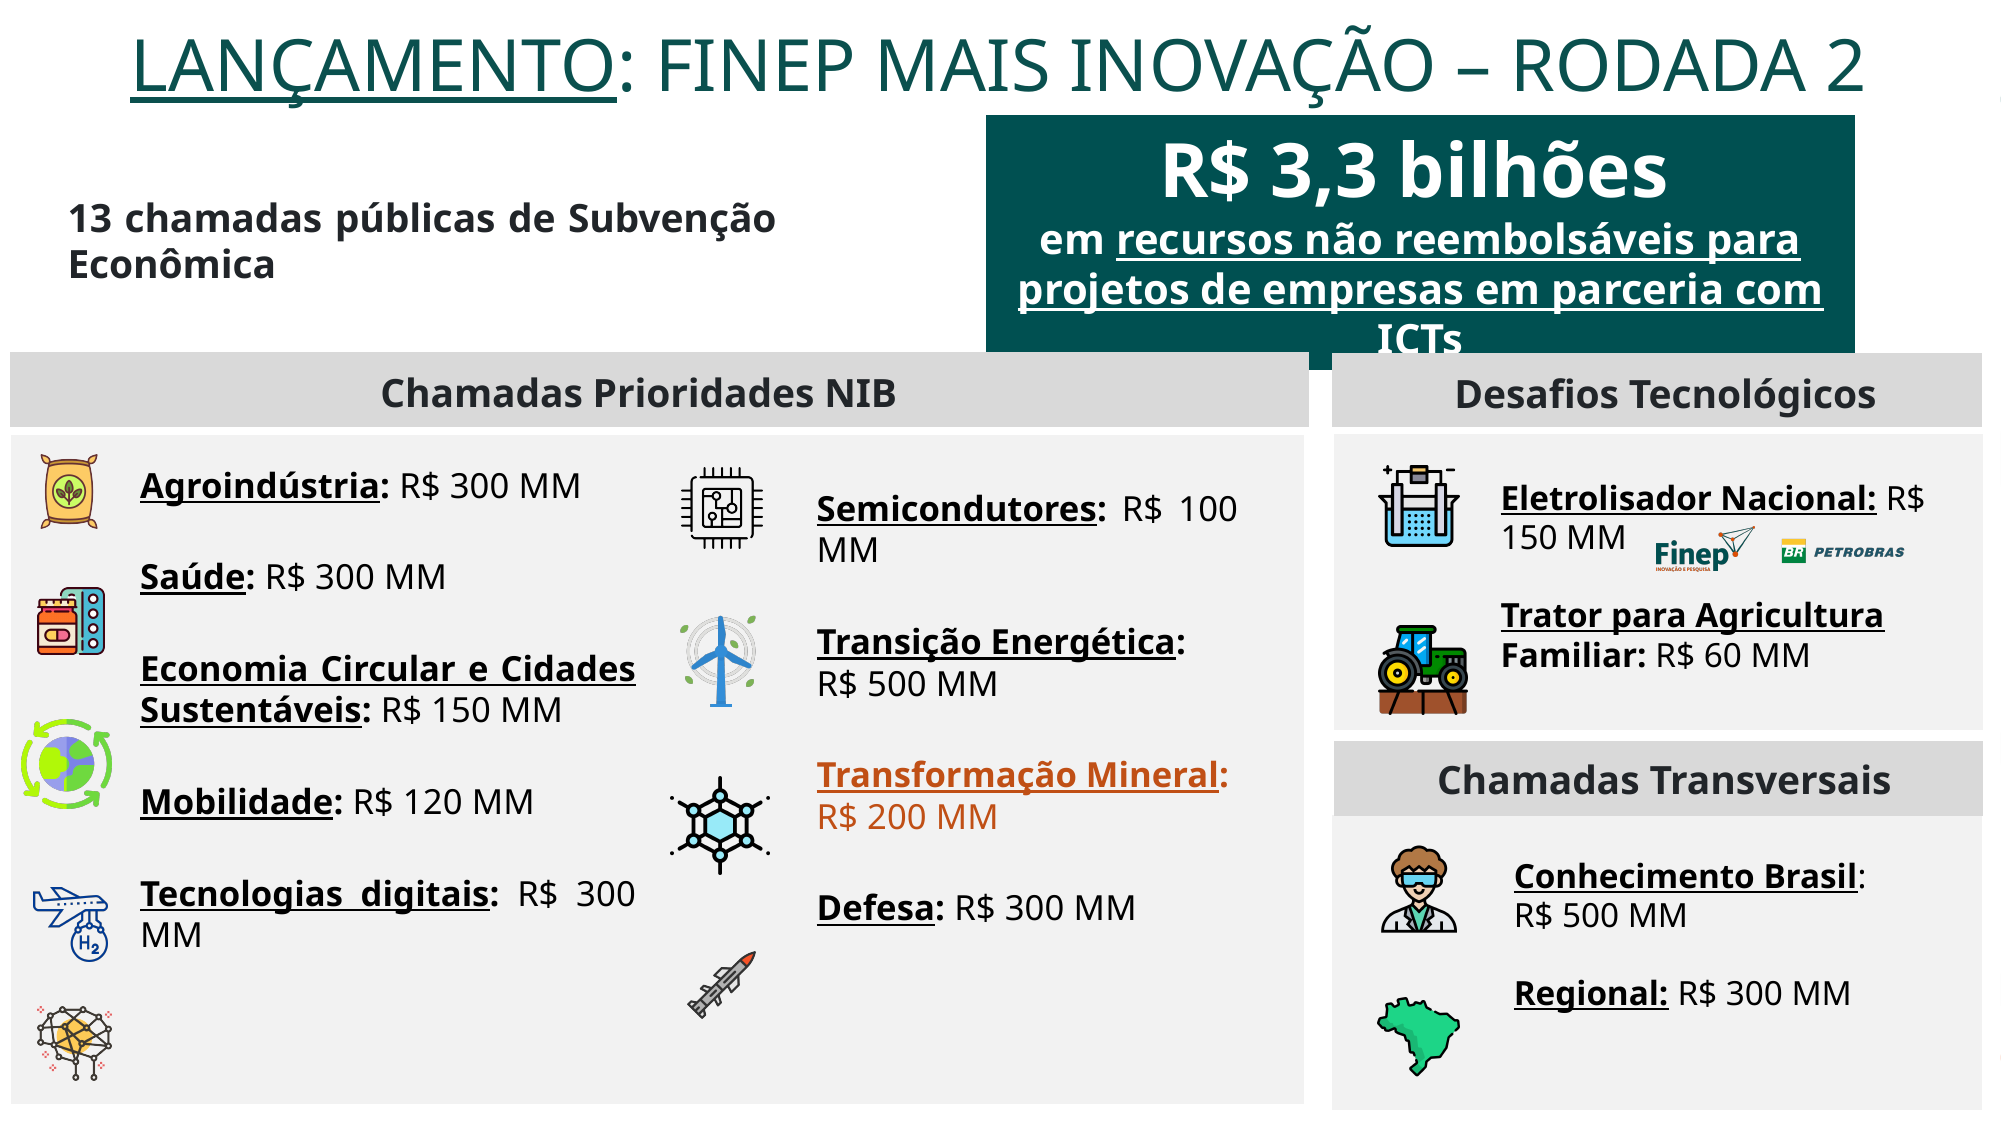

LANÇAMENTO: FINEP MAIS INOVAÇÃO – RODADA 2
R$ 3,3 bilhões
em recursos não reembolsáveis para projetos de empresas em parceria com ICTs
13 chamadas públicas de Subvenção Econômica
Chamadas Prioridades NIB
Desafios Tecnológicos
Agroindústria: R$ 300 MM
Saúde: R$ 300 MM
Economia Circular e Cidades Sustentáveis: R$ 150 MM
Mobilidade: R$ 120 MM
Tecnologias digitais: R$ 300 MM
Eletrolisador Nacional: R$ 150 MM
Trator para Agricultura Familiar: R$ 60 MM
Semicondutores: R$ 100 MM
Transição Energética:
R$ 500 MM
Transformação Mineral:
R$ 200 MM
Defesa: R$ 300 MM
Chamadas Transversais
Conhecimento Brasil:
R$ 500 MM
Regional: R$ 300 MM